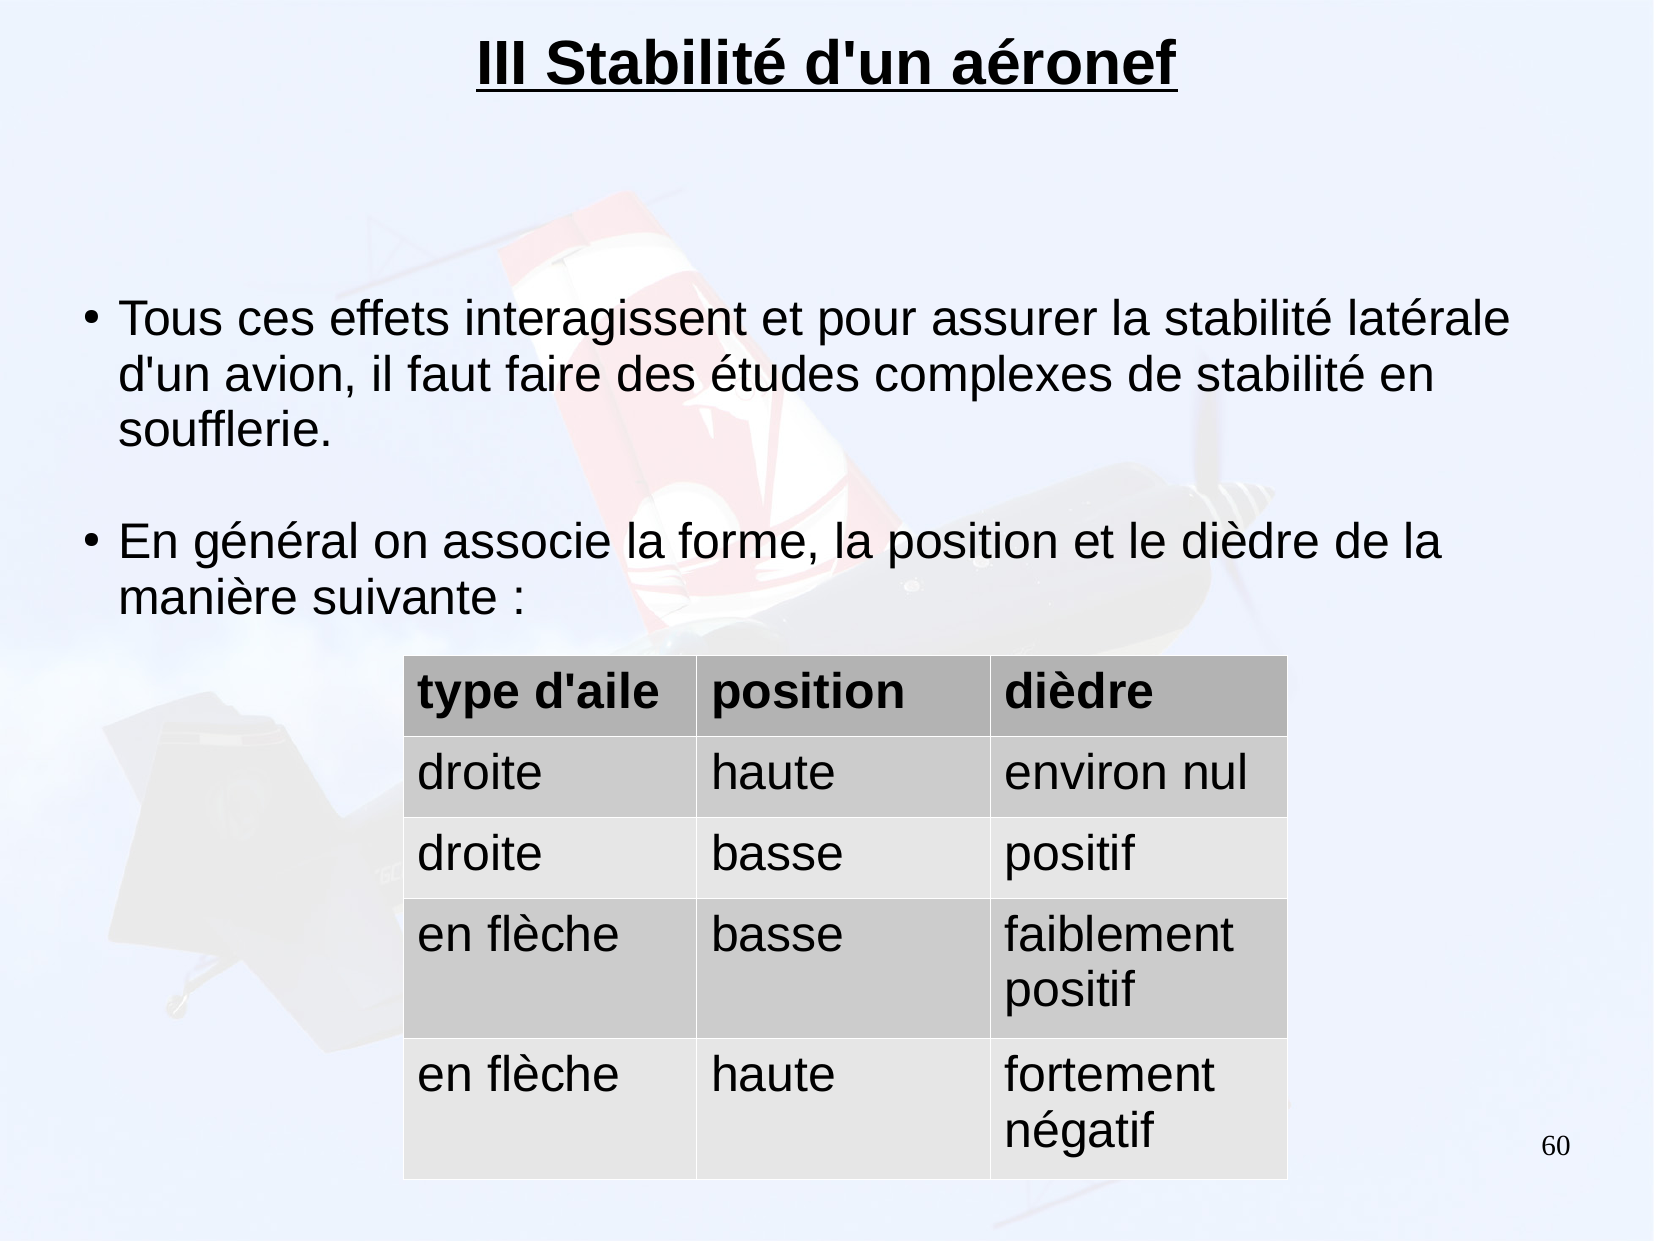

# III Stabilité d'un aéronef
Tous ces effets interagissent et pour assurer la stabilité latérale d'un avion, il faut faire des études complexes de stabilité en soufflerie.
En général on associe la forme, la position et le dièdre de la manière suivante :
| type d'aile | position | dièdre |
| --- | --- | --- |
| droite | haute | environ nul |
| droite | basse | positif |
| en flèche | basse | faiblement positif |
| en flèche | haute | fortement négatif |
60